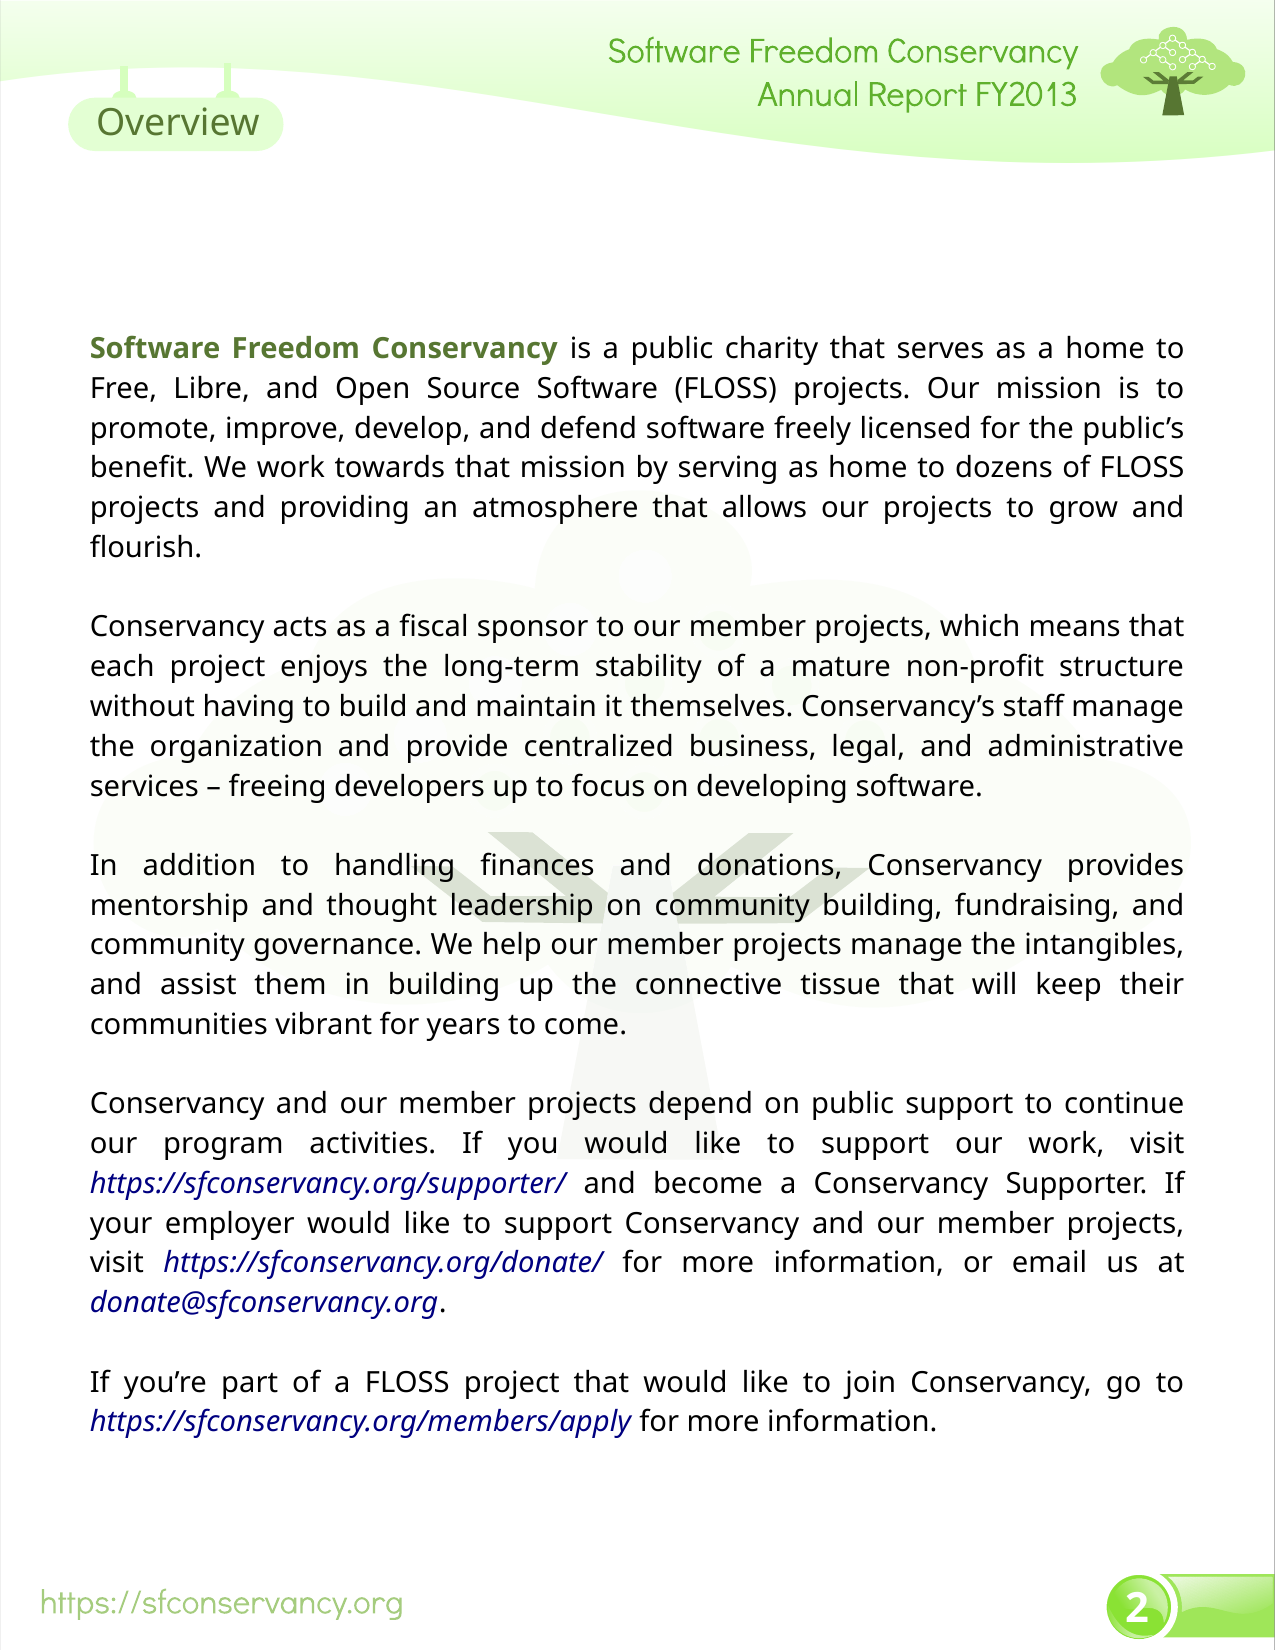

Overview
Software Freedom Conservancy is a public charity that serves as a home to Free, Libre, and Open Source Software (FLOSS) projects. Our mission is to promote, improve, develop, and defend software freely licensed for the public’s benefit. We work towards that mission by serving as home to dozens of FLOSS projects and providing an atmosphere that allows our projects to grow and flourish.
Conservancy acts as a fiscal sponsor to our member projects, which means that each project enjoys the long-term stability of a mature non-profit structure without having to build and maintain it themselves. Conservancy’s staff manage the organization and provide centralized business, legal, and administrative services – freeing developers up to focus on developing software.
In addition to handling finances and donations, Conservancy provides mentorship and thought leadership on community building, fundraising, and community governance. We help our member projects manage the intangibles, and assist them in building up the connective tissue that will keep their communities vibrant for years to come.
Conservancy and our member projects depend on public support to continue our program activities. If you would like to support our work, visit https://sfconservancy.org/supporter/ and become a Conservancy Supporter. If your employer would like to support Conservancy and our member projects, visit https://sfconservancy.org/donate/ for more information, or email us at donate@sfconservancy.org.
If you’re part of a FLOSS project that would like to join Conservancy, go to https://sfconservancy.org/members/apply for more information.